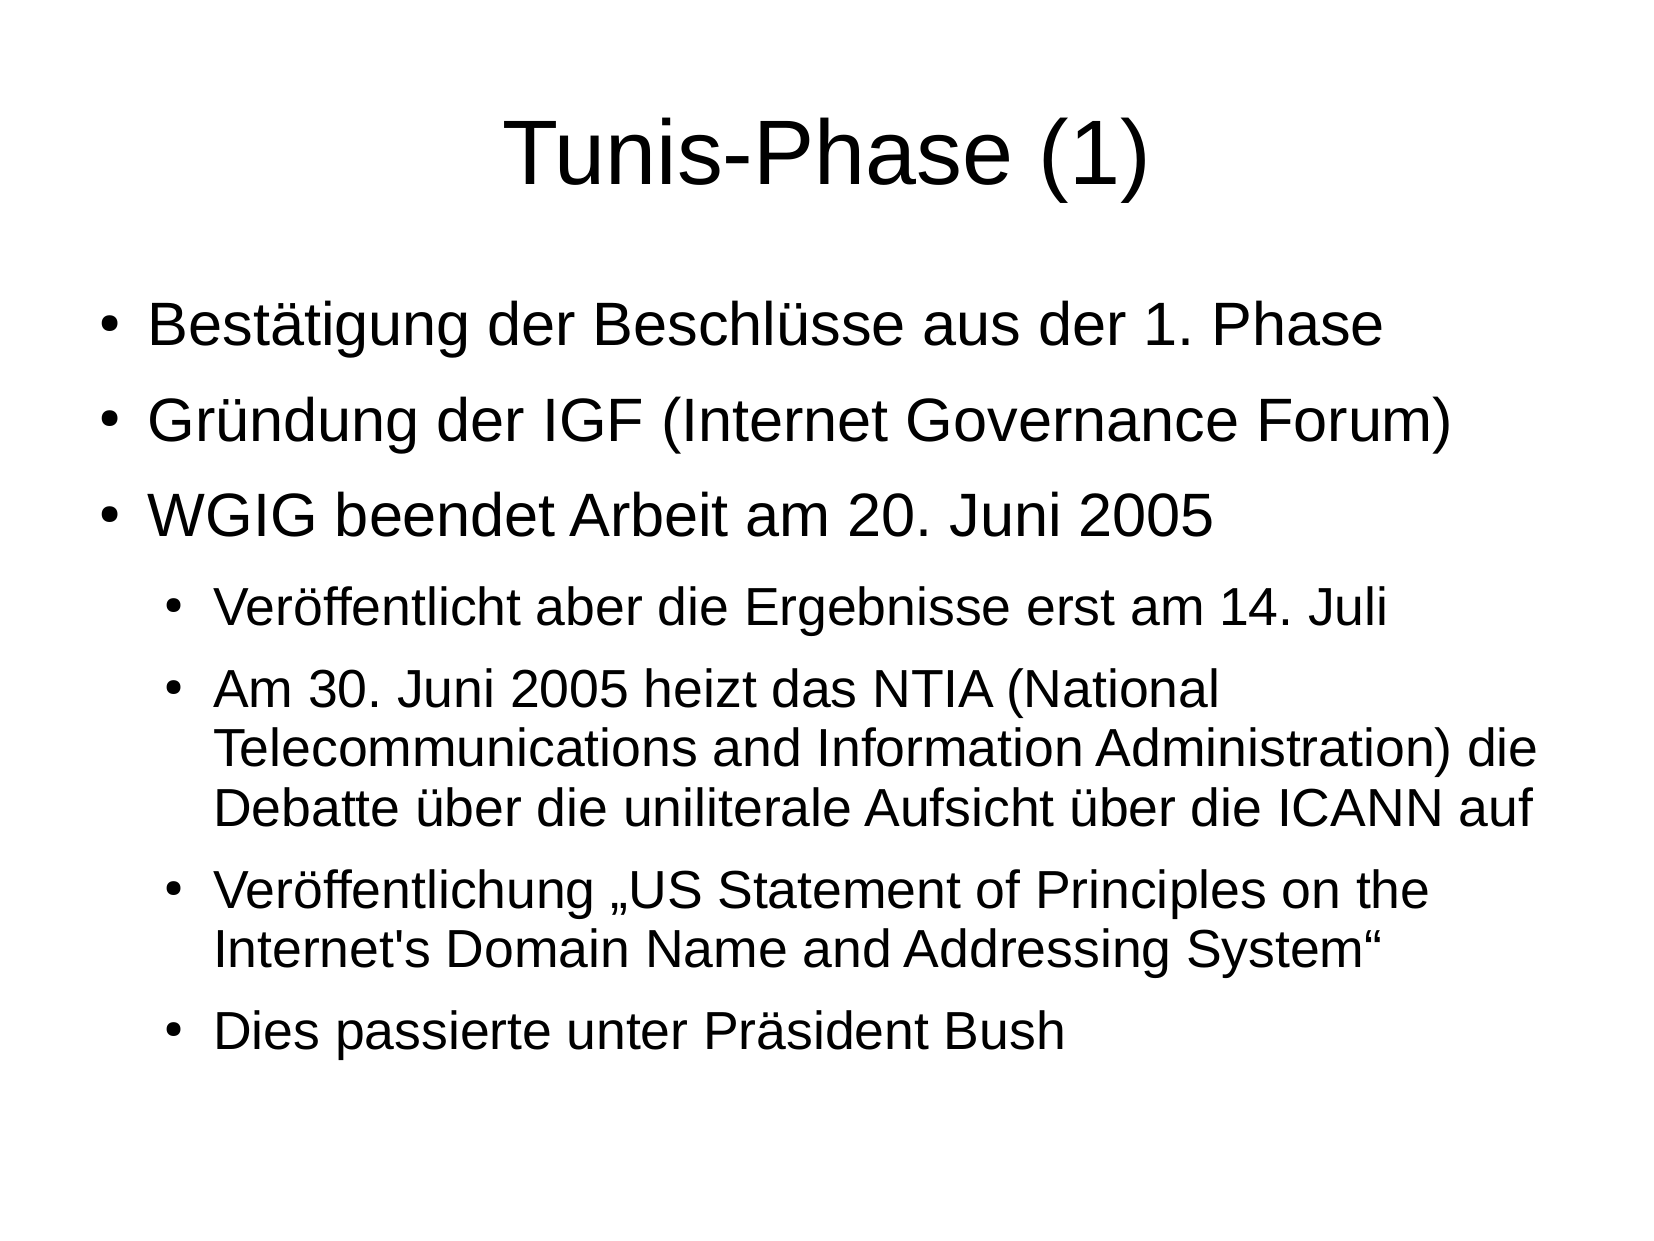

# Tunis-Phase (1)
Bestätigung der Beschlüsse aus der 1. Phase
Gründung der IGF (Internet Governance Forum)
WGIG beendet Arbeit am 20. Juni 2005
Veröffentlicht aber die Ergebnisse erst am 14. Juli
Am 30. Juni 2005 heizt das NTIA (National Telecommunications and Information Administration) die Debatte über die uniliterale Aufsicht über die ICANN auf
Veröffentlichung „US Statement of Principles on the Internet's Domain Name and Addressing System“
Dies passierte unter Präsident Bush